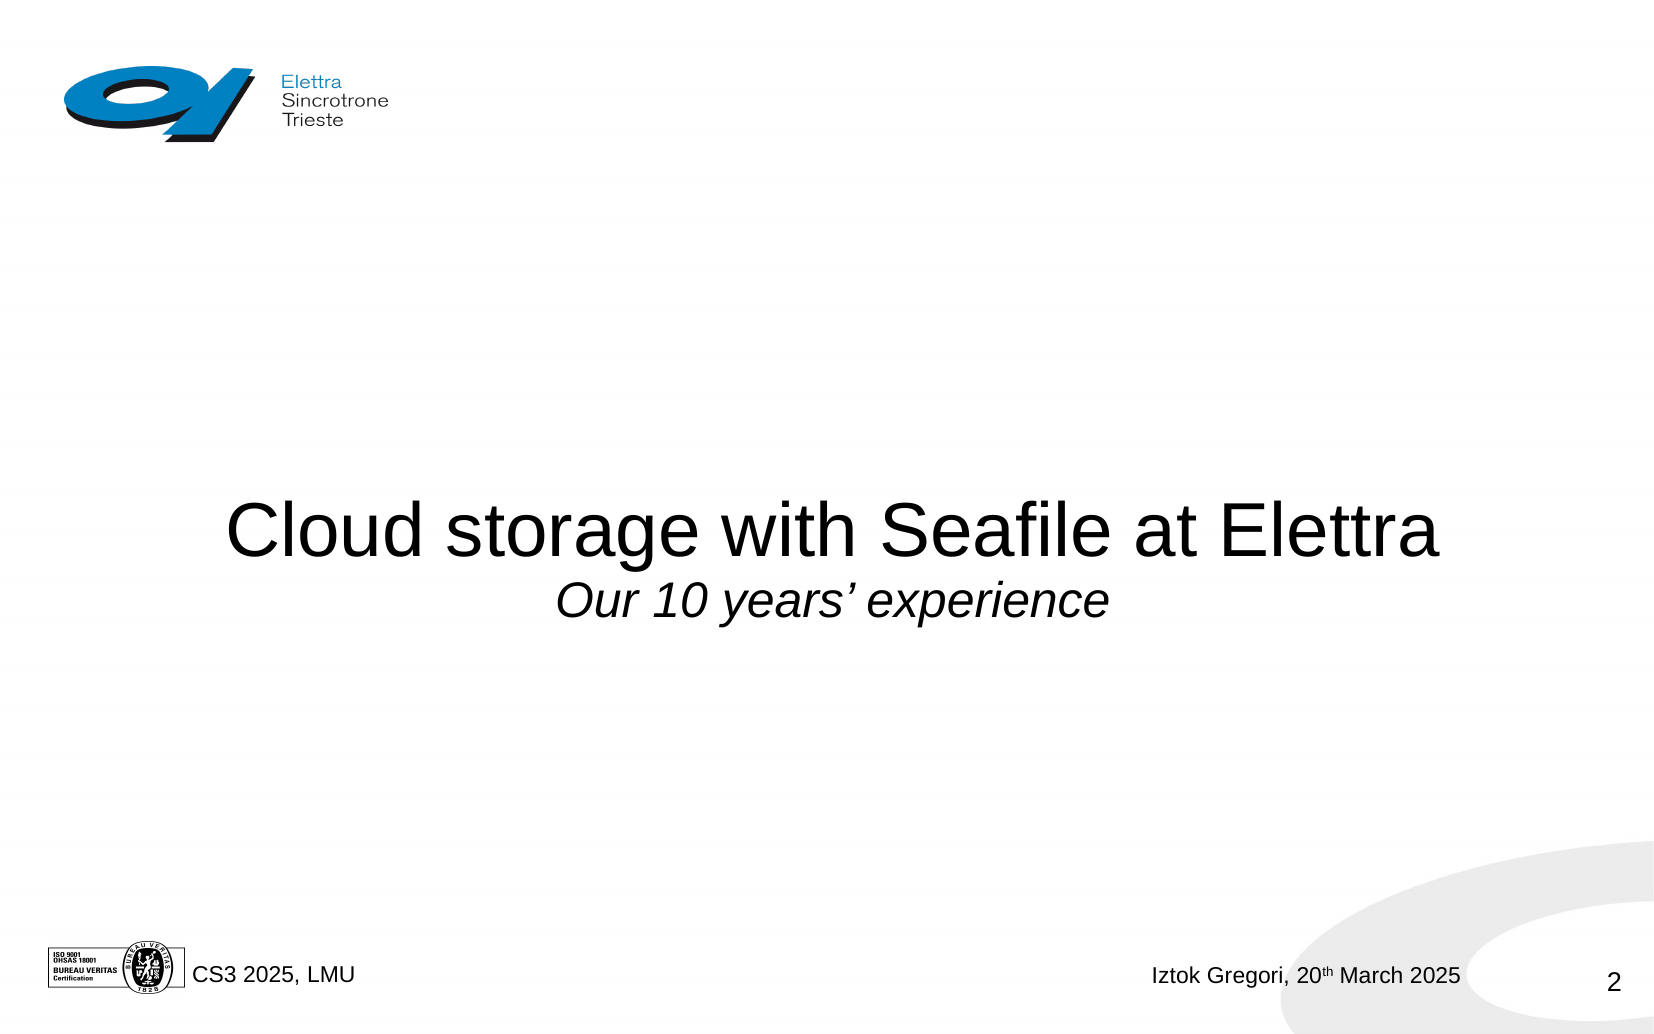

# Cloud storage with Seafile at Elettra Our 10 years’ experience